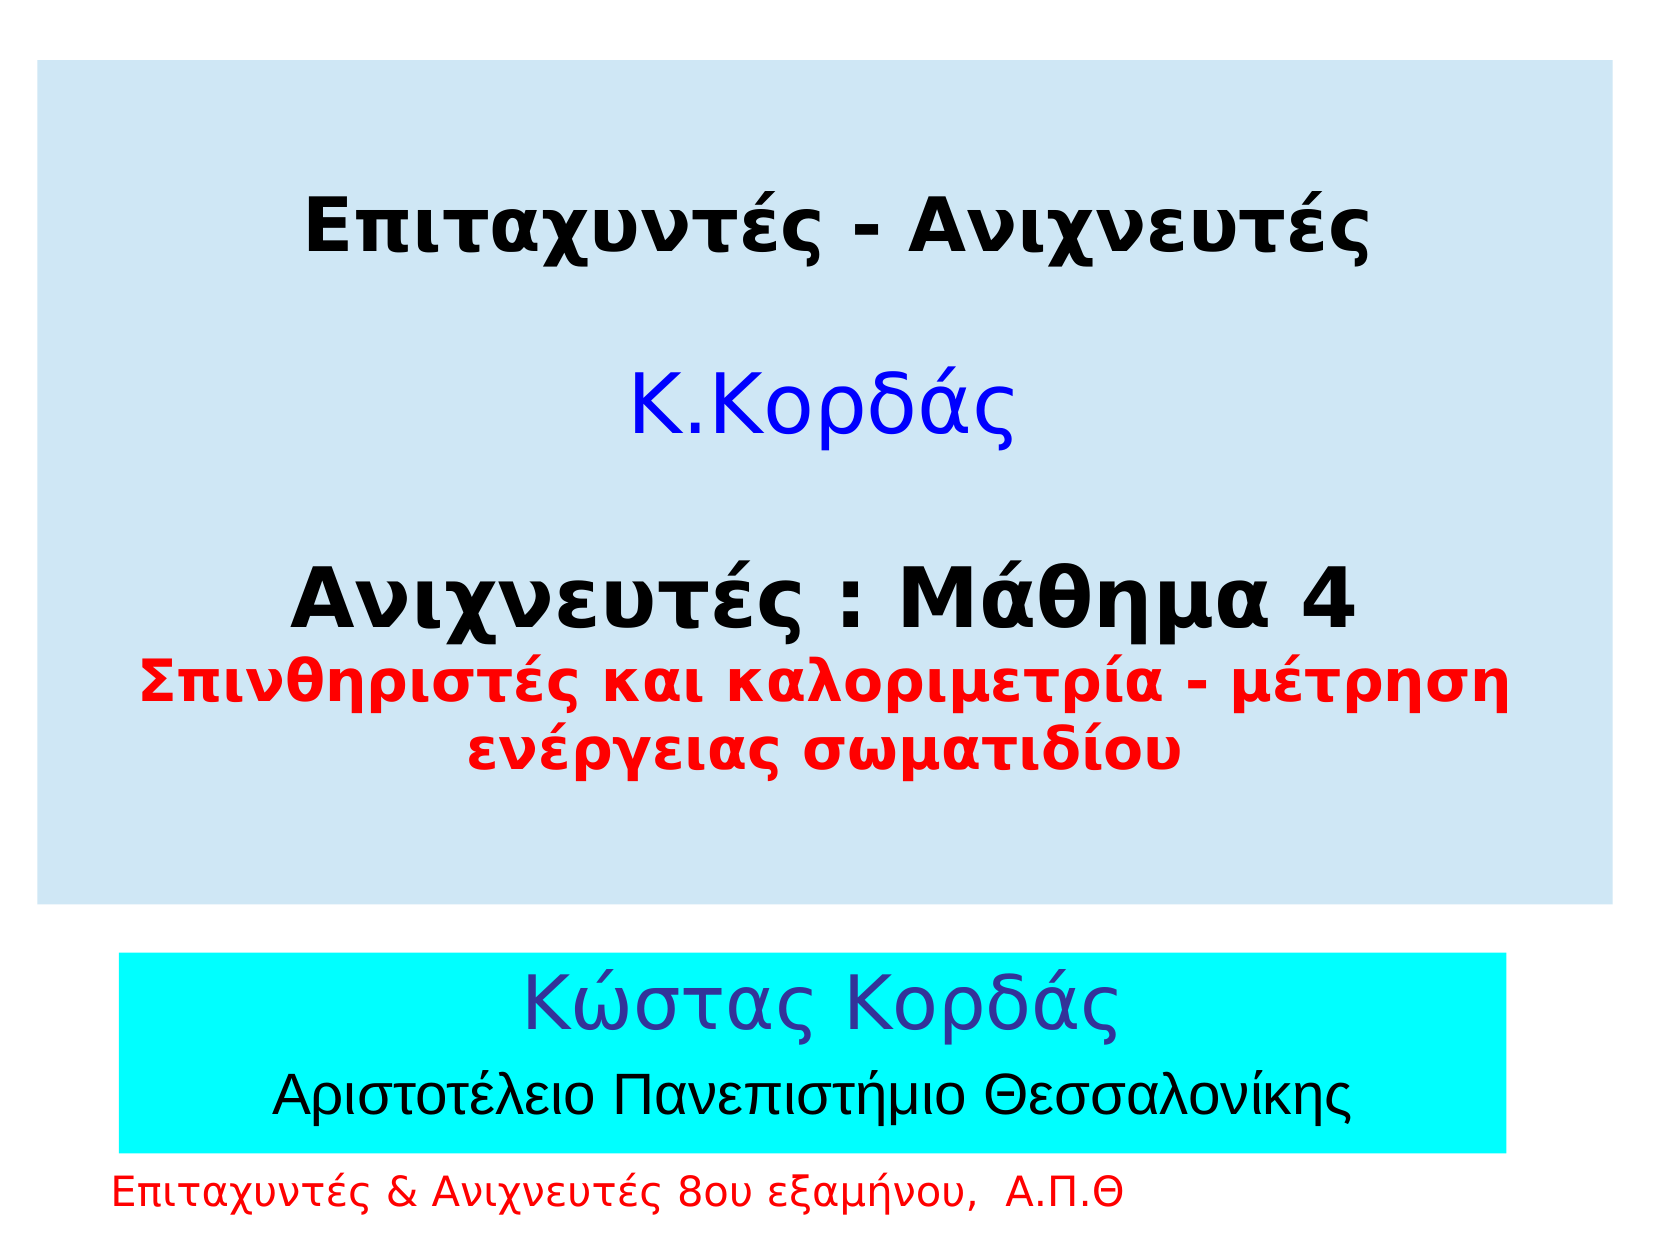

# Επιταχυντές - Ανιχνευτές Κ.Κορδάς Ανιχνευτές : Μάθημα 4 Σπινθηριστές και καλοριμετρία - μέτρηση ενέργειας σωματιδίου
 Κώστας Κορδάς
Αριστοτέλειο Πανεπιστήμιο Θεσσαλονίκης
Επιταχυντές & Ανιχνευτές 8ου εξαμήνου, Α.Π.Θ